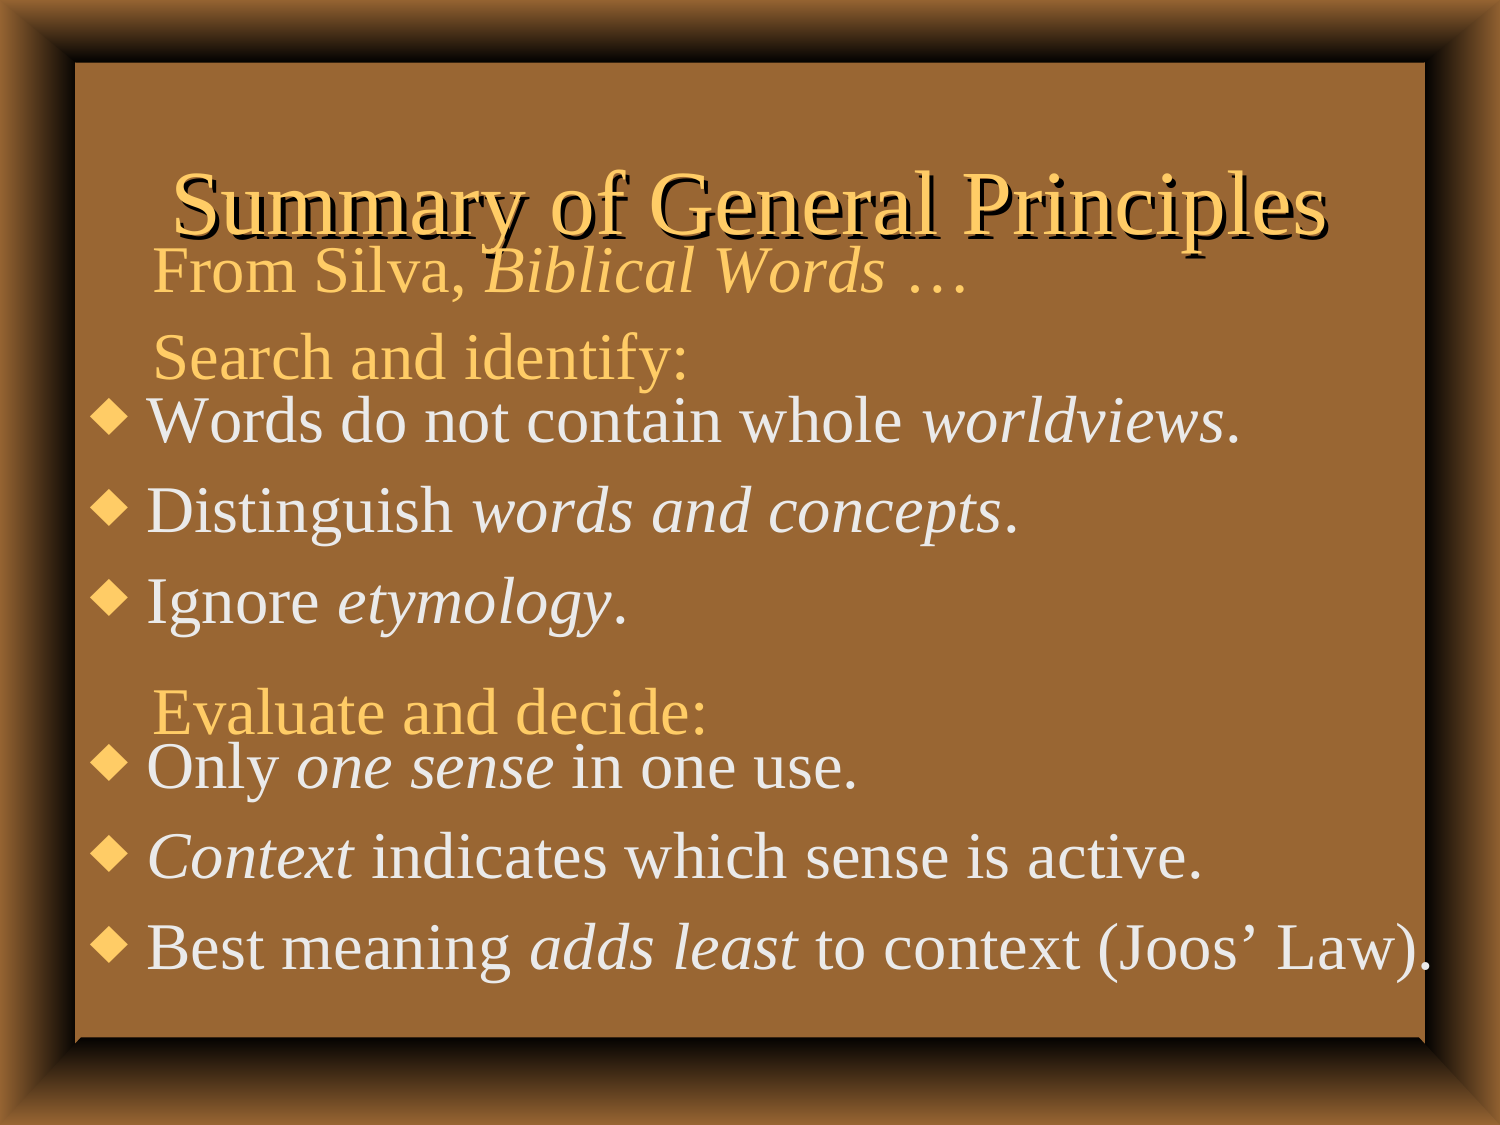

# Summary of General Principles
From Silva, Biblical Words …
Search and identify:
Words do not contain whole worldviews.
Distinguish words and concepts.
Ignore etymology.
Only one sense in one use.
Context indicates which sense is active.
Best meaning adds least to context (Joos’ Law).
Evaluate and decide: